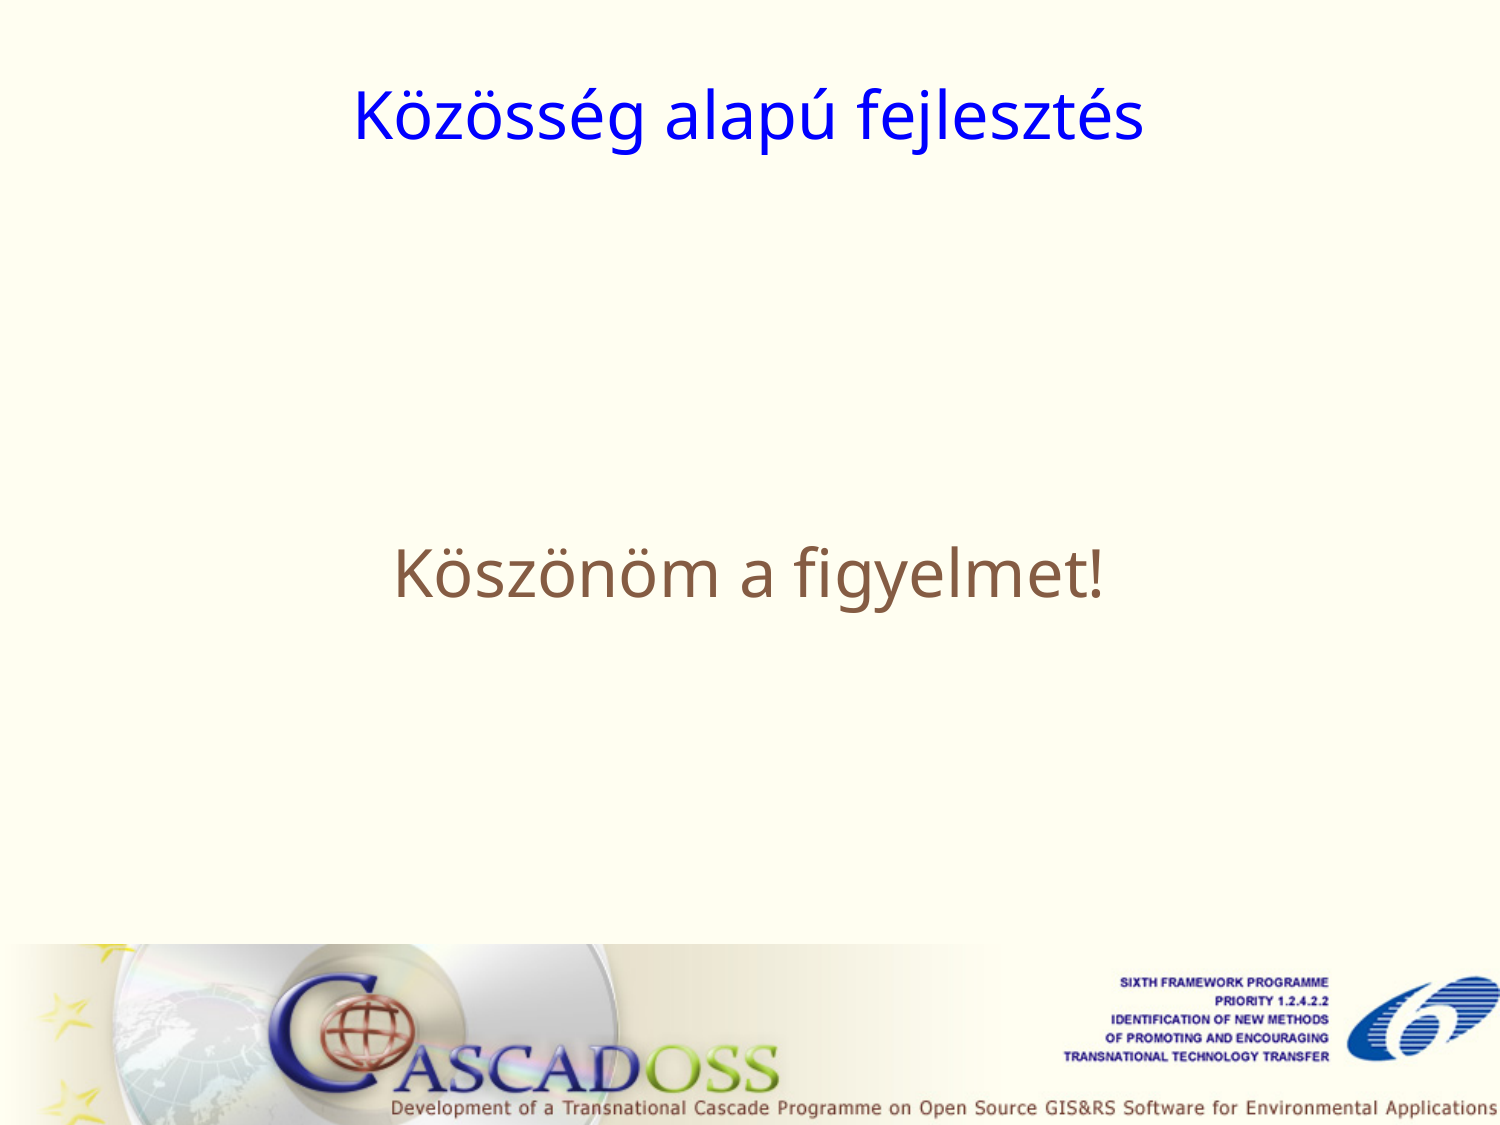

# Közösség alapú fejlesztés
Köszönöm a figyelmet!